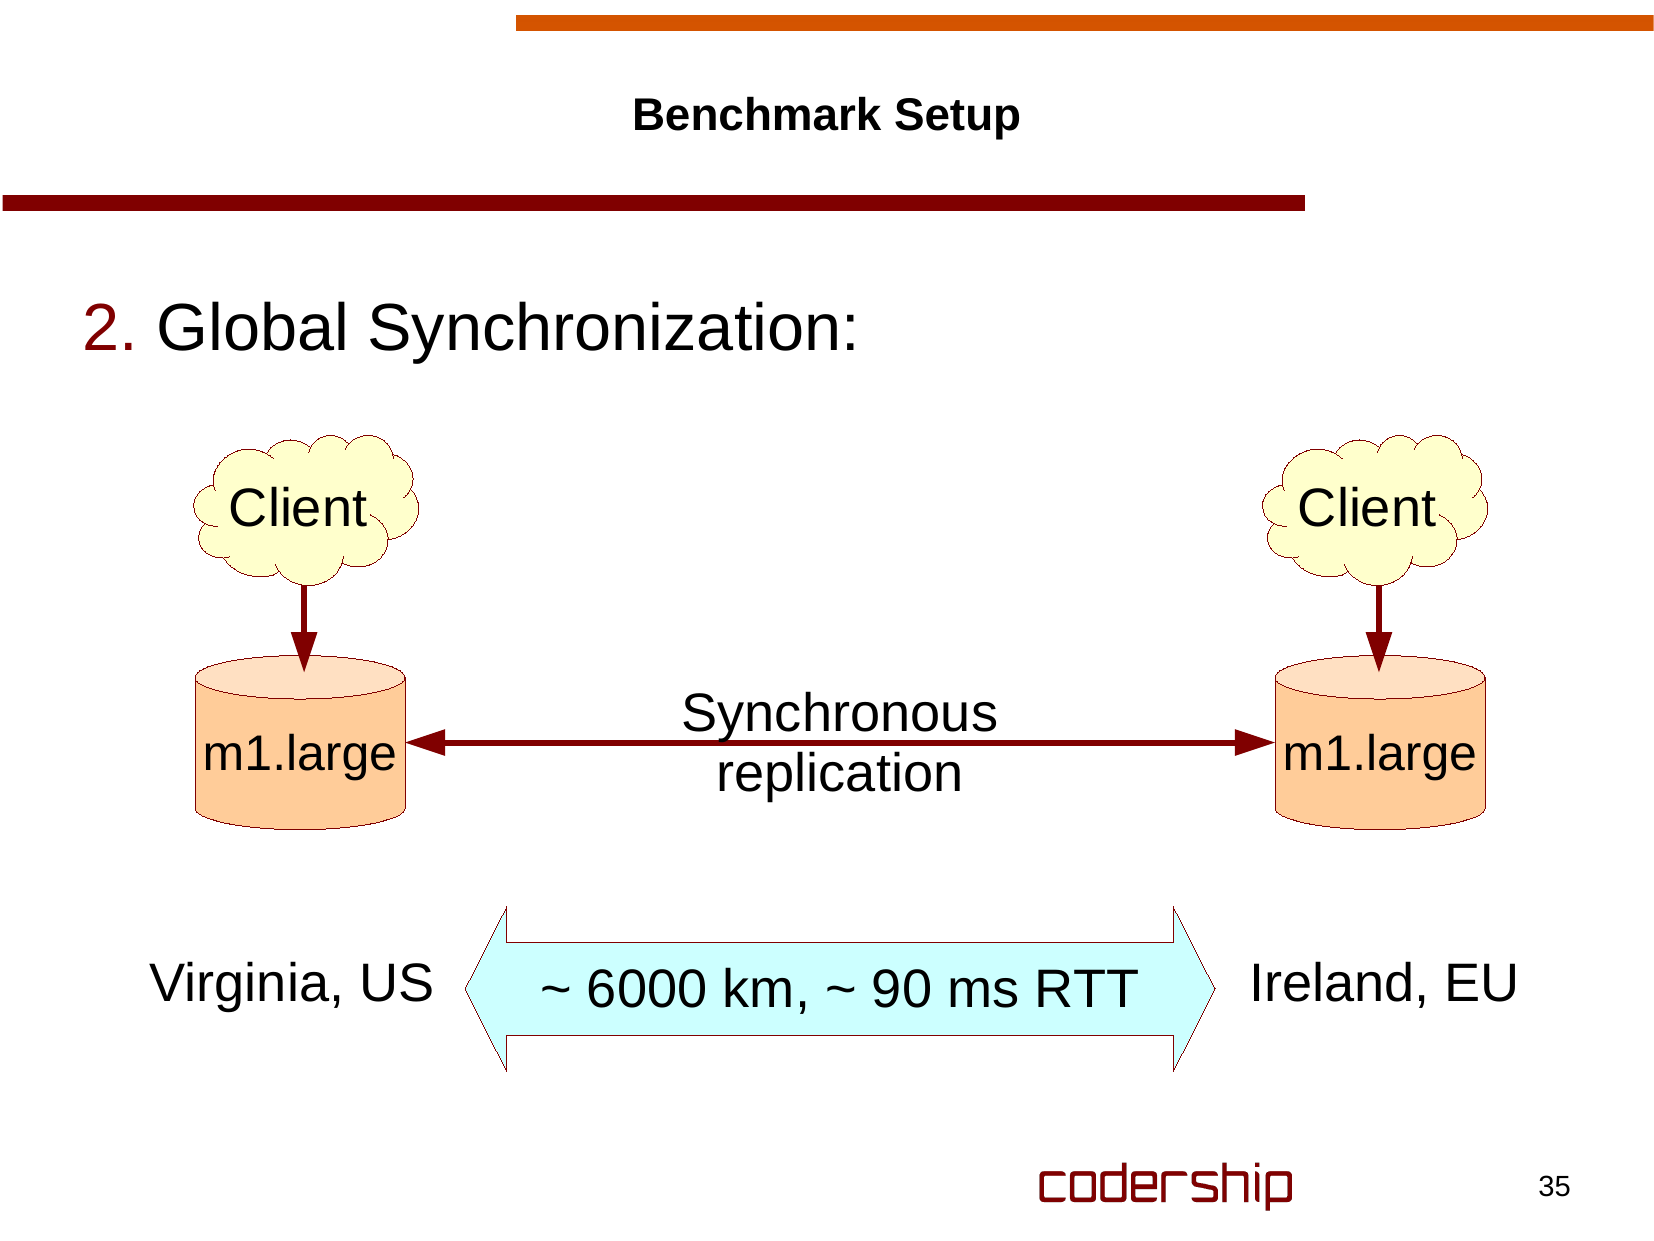

# Benchmark Setup
2. Global Synchronization:
Client
Client
m1.large
m1.large
~ 6000 km, ~ 90 ms RTT
Virginia, US
Ireland, EU
35